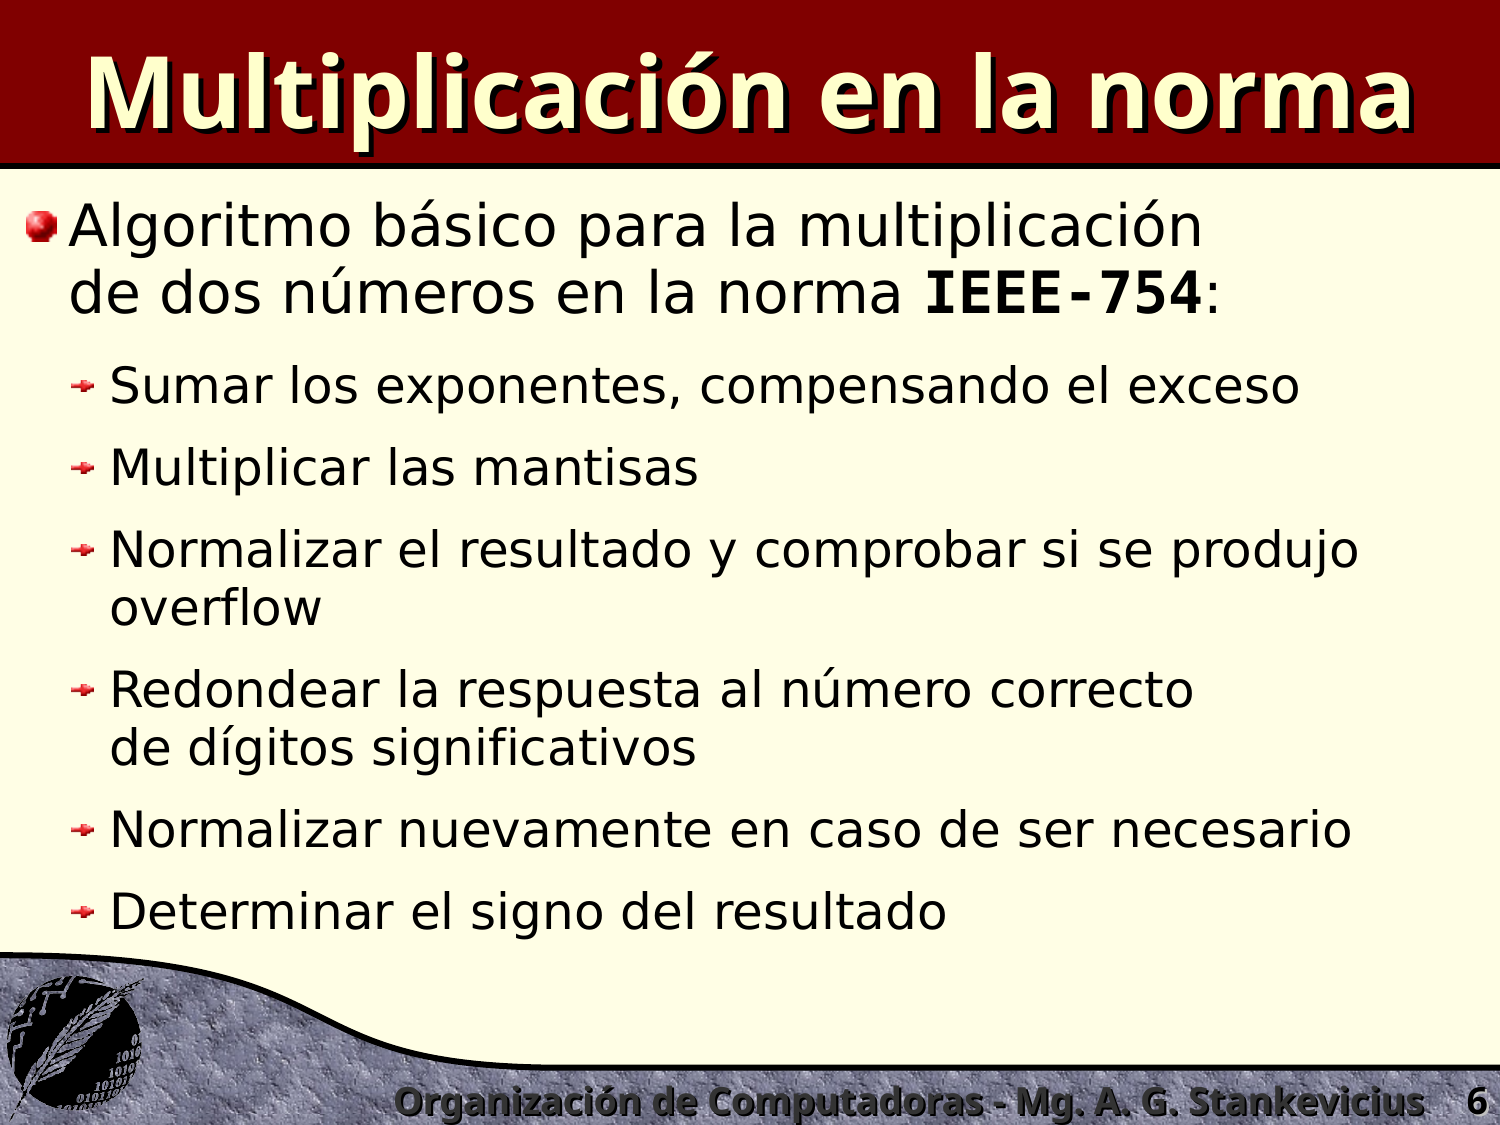

# Multiplicación en la norma
Algoritmo básico para la multiplicación
de dos números en la norma IEEE-754:
Sumar los exponentes, compensando el exceso
Multiplicar las mantisas
Normalizar el resultado y comprobar si se produjo overflow
Redondear la respuesta al número correcto
de dígitos significativos
Normalizar nuevamente en caso de ser necesario
Determinar el signo del resultado
6